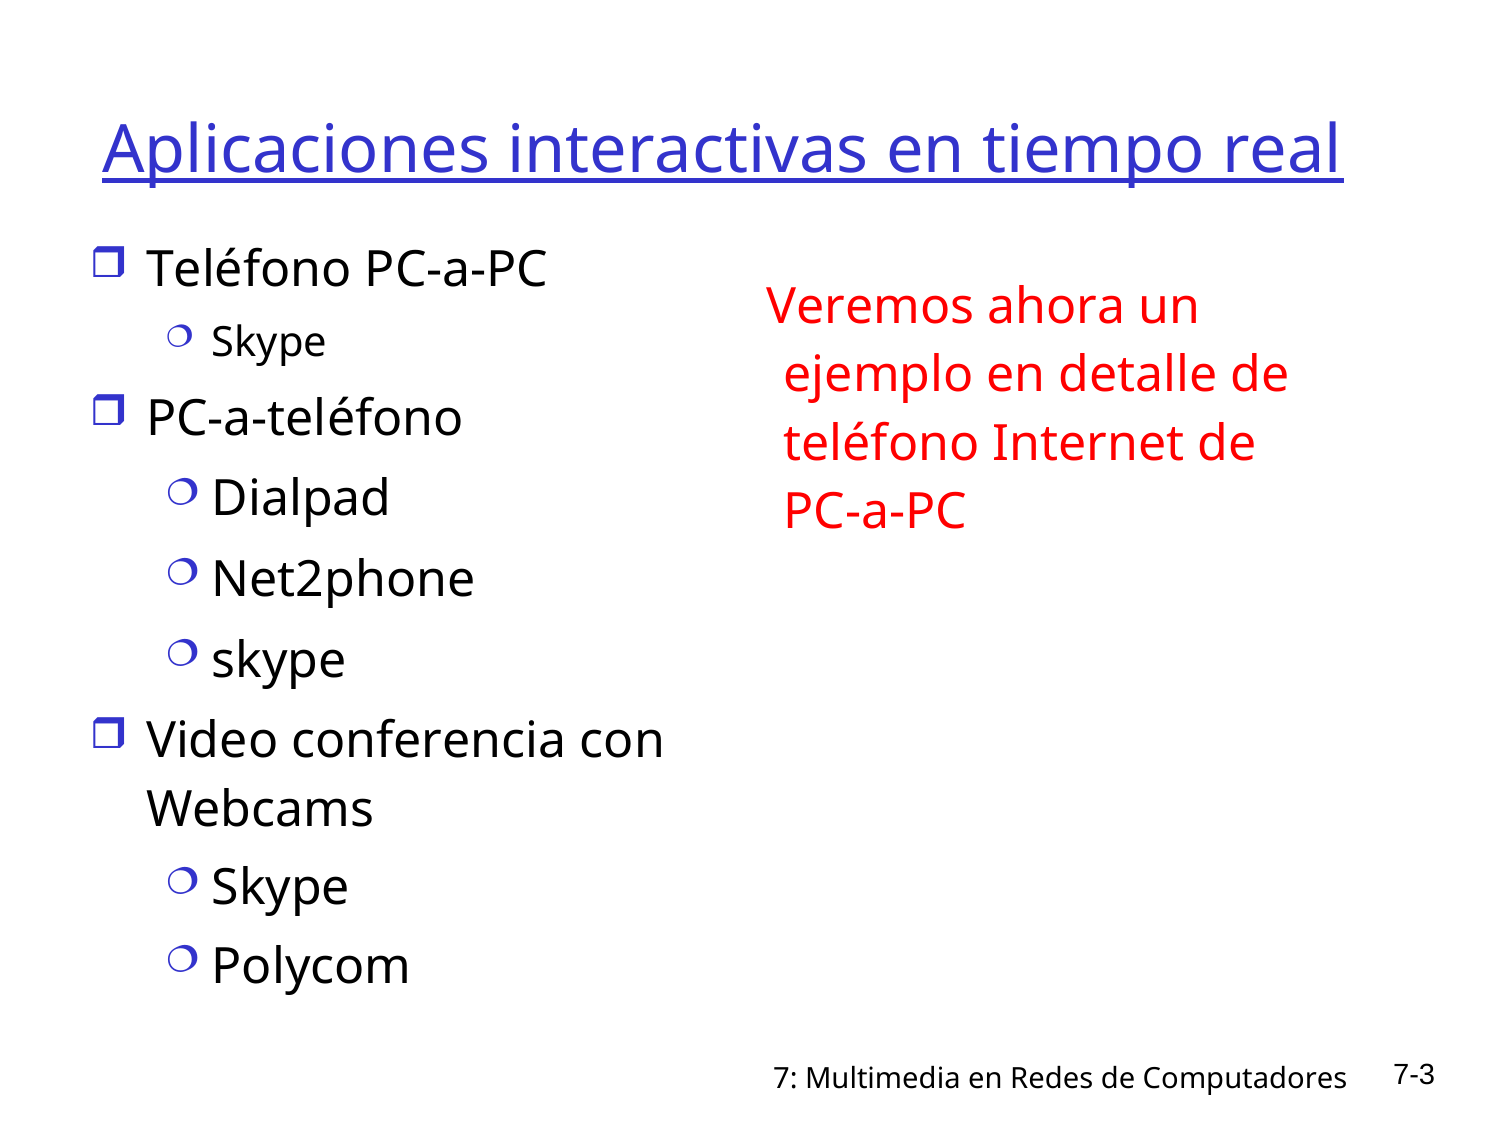

# Aplicaciones interactivas en tiempo real
Teléfono PC-a-PC
Skype
PC-a-teléfono
Dialpad
Net2phone
skype
Video conferencia con Webcams
Skype
Polycom
 Veremos ahora un ejemplo en detalle de teléfono Internet de PC-a-PC
3